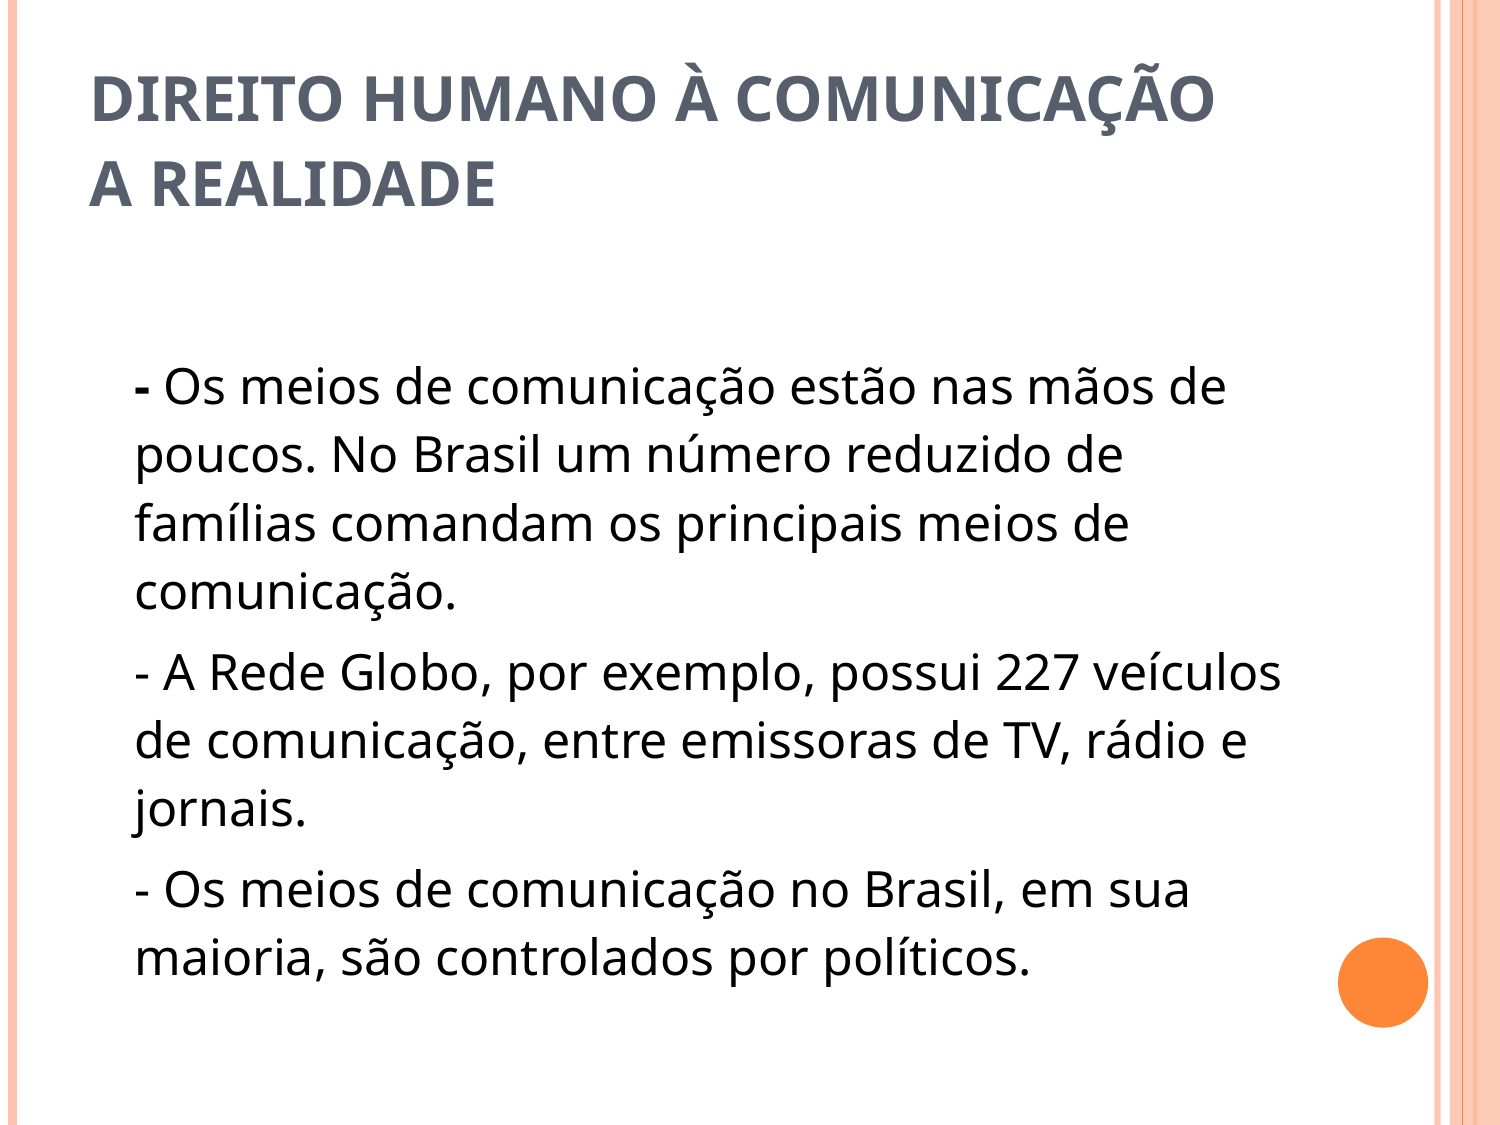

# DIREITO HUMANO À COMUNICAÇÃO A REALIDADE
	- Os meios de comunicação estão nas mãos de poucos. No Brasil um número reduzido de famílias comandam os principais meios de comunicação.
	- A Rede Globo, por exemplo, possui 227 veículos de comunicação, entre emissoras de TV, rádio e jornais.
	- Os meios de comunicação no Brasil, em sua maioria, são controlados por políticos.